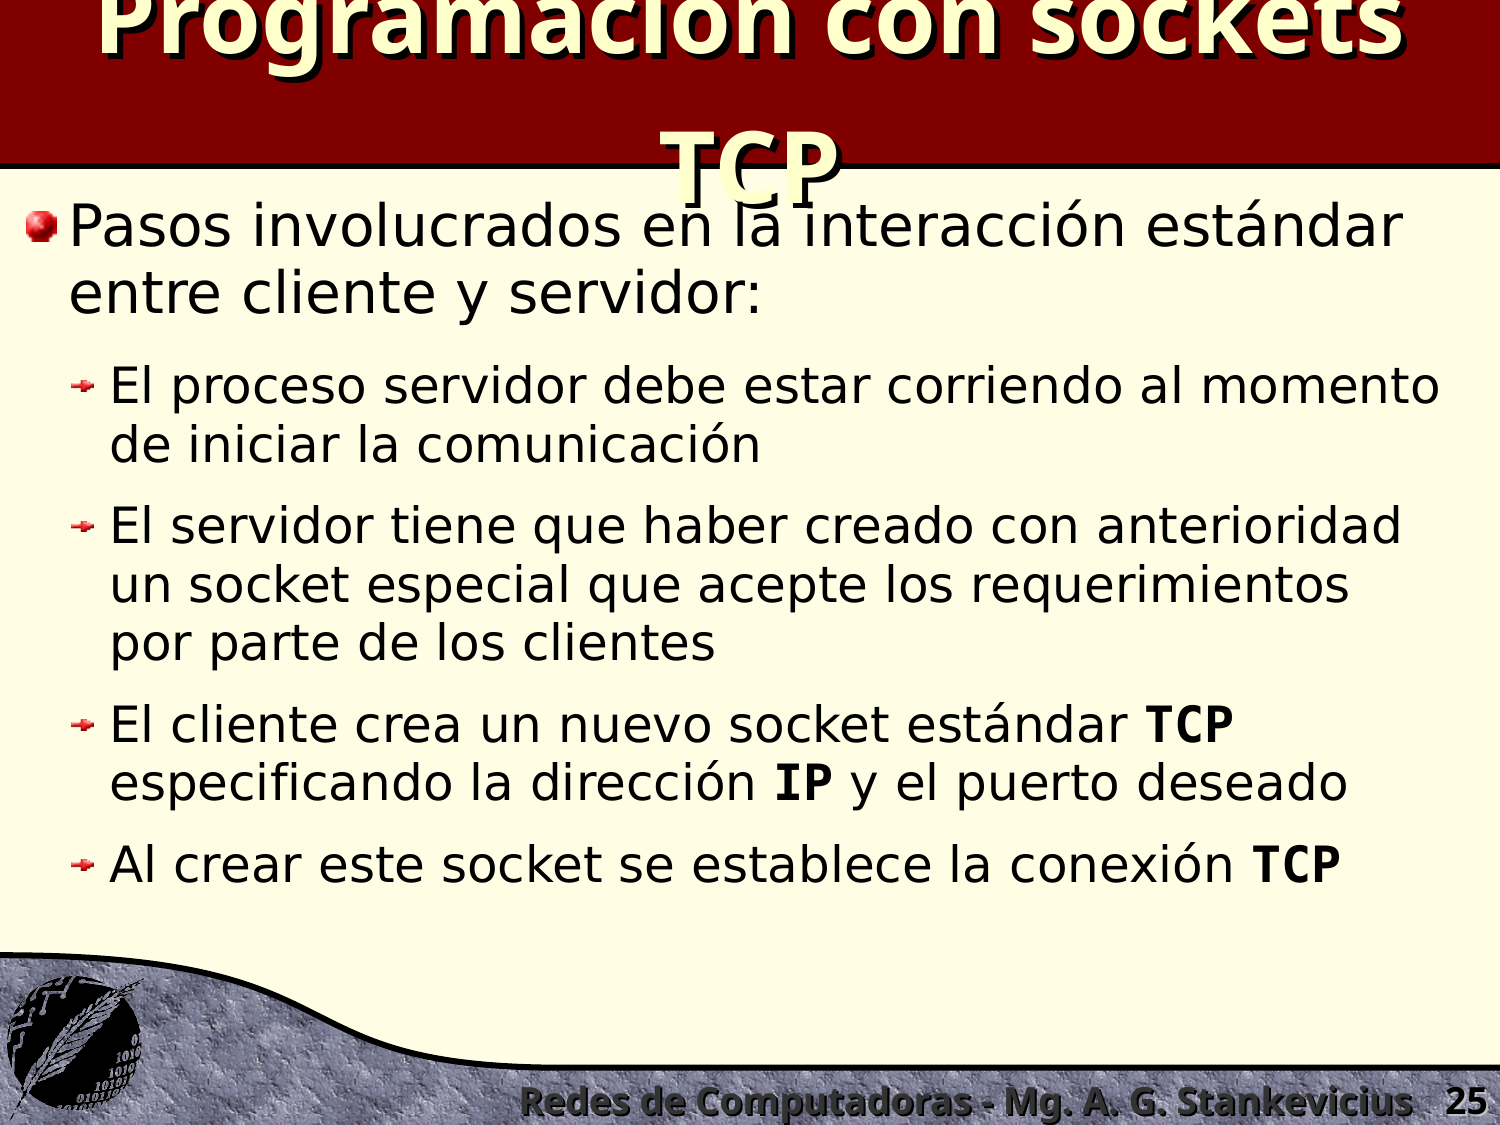

# Programación con sockets TCP
Pasos involucrados en la interacción estándar entre cliente y servidor:
El proceso servidor debe estar corriendo al momento de iniciar la comunicación
El servidor tiene que haber creado con anterioridad
un socket especial que acepte los requerimientos
por parte de los clientes
El cliente crea un nuevo socket estándar TCP especificando la dirección IP y el puerto deseado
Al crear este socket se establece la conexión TCP
25